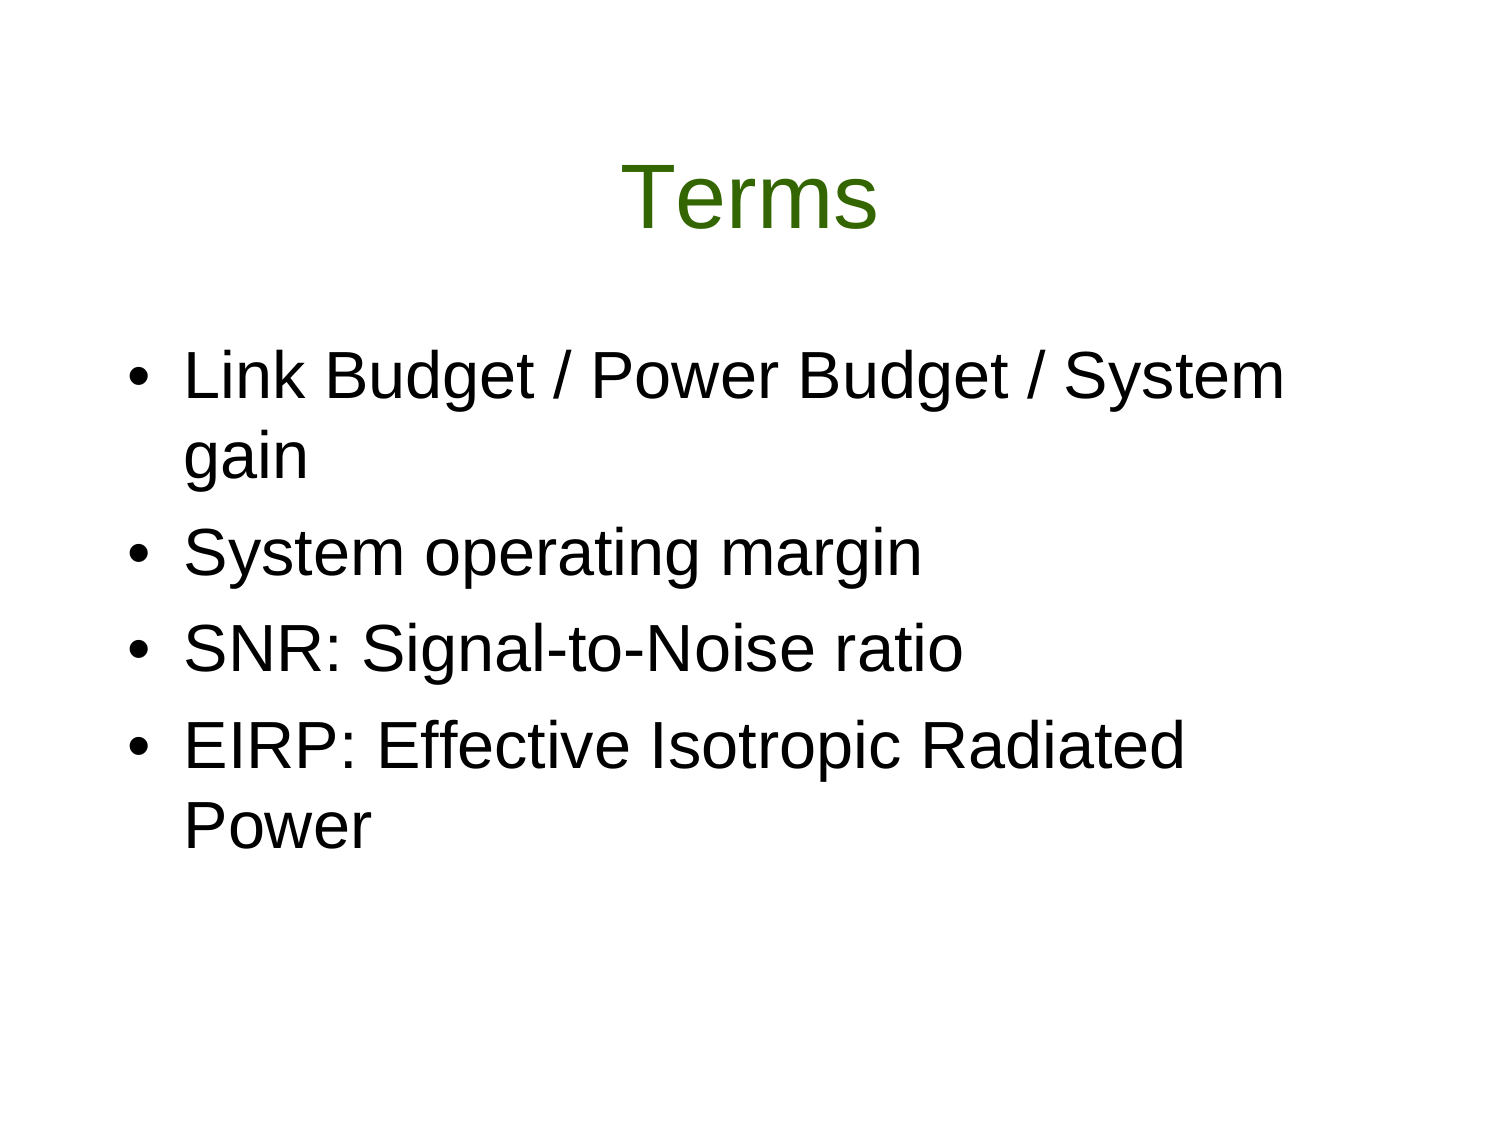

# Terms
Link Budget / Power Budget / System gain
System operating margin
SNR: Signal-to-Noise ratio
EIRP: Effective Isotropic Radiated Power